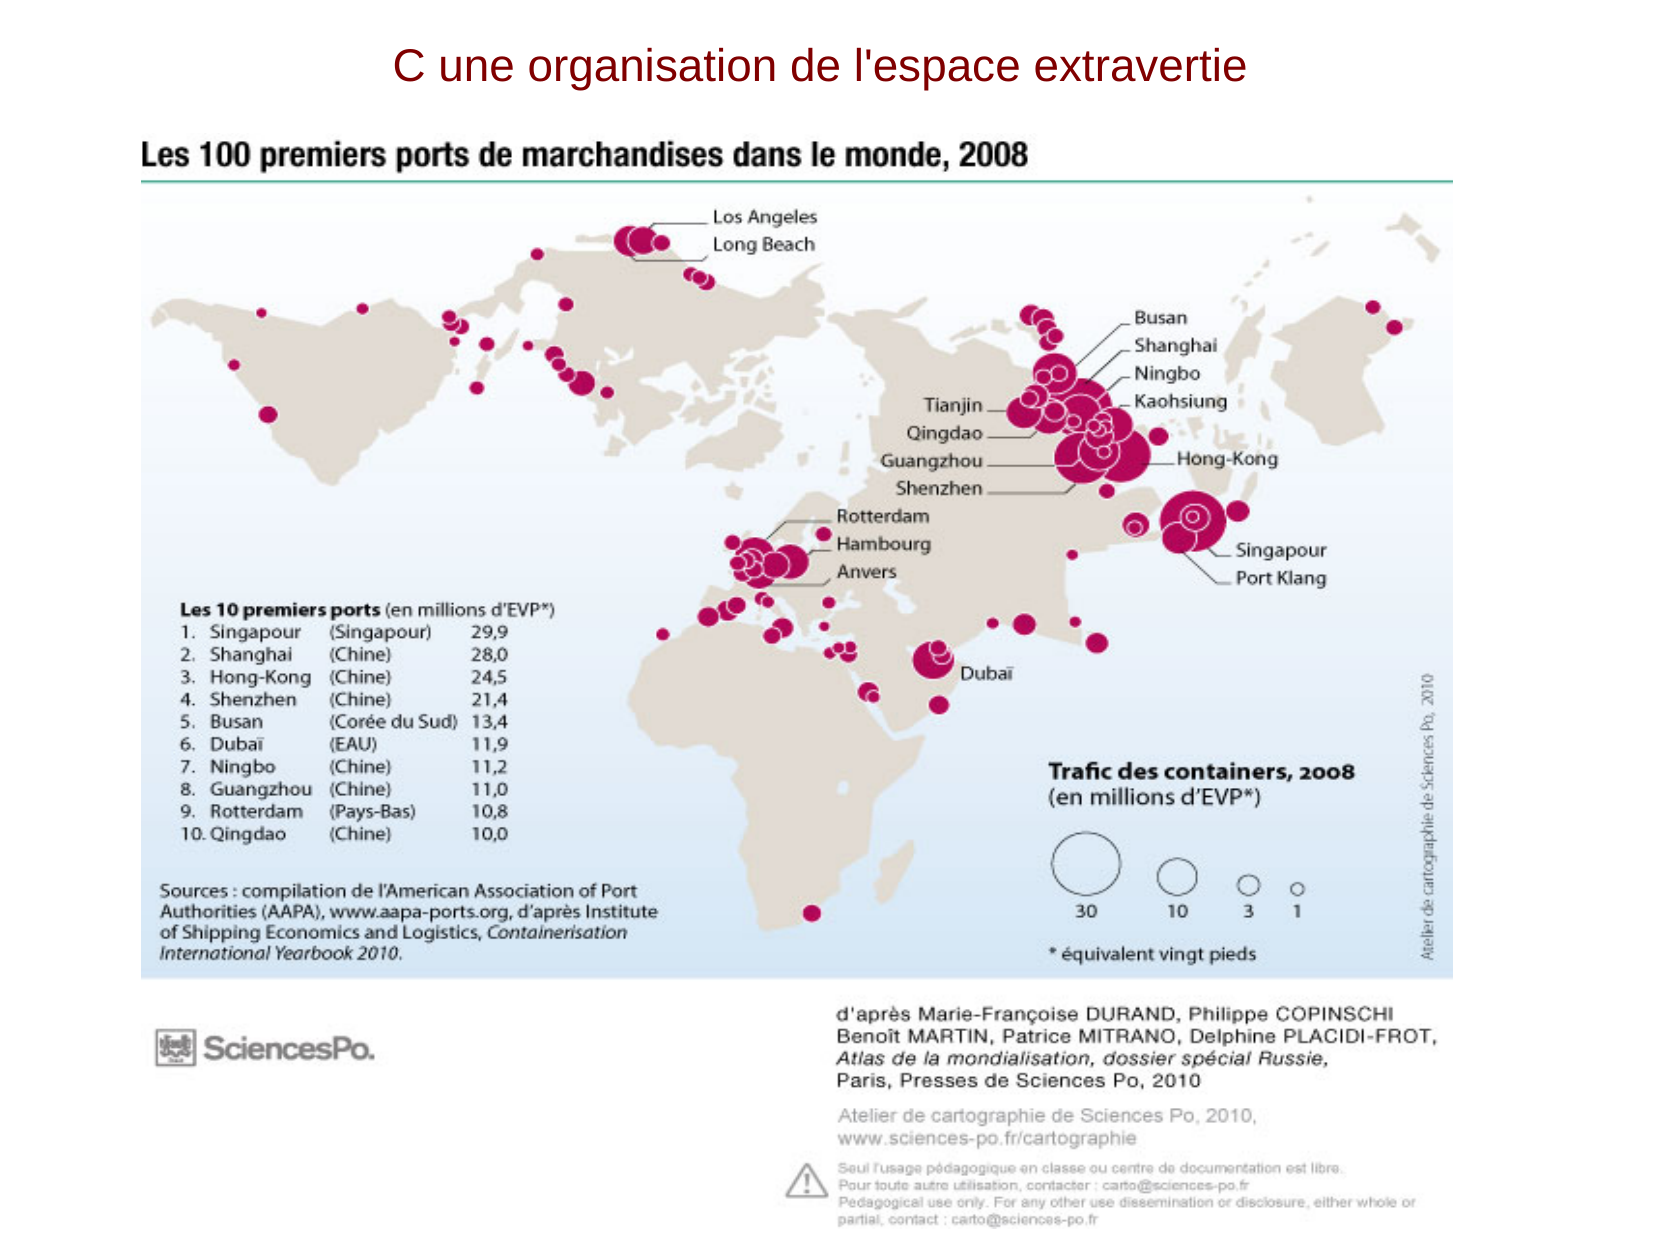

# C une organisation de l'espace extravertie